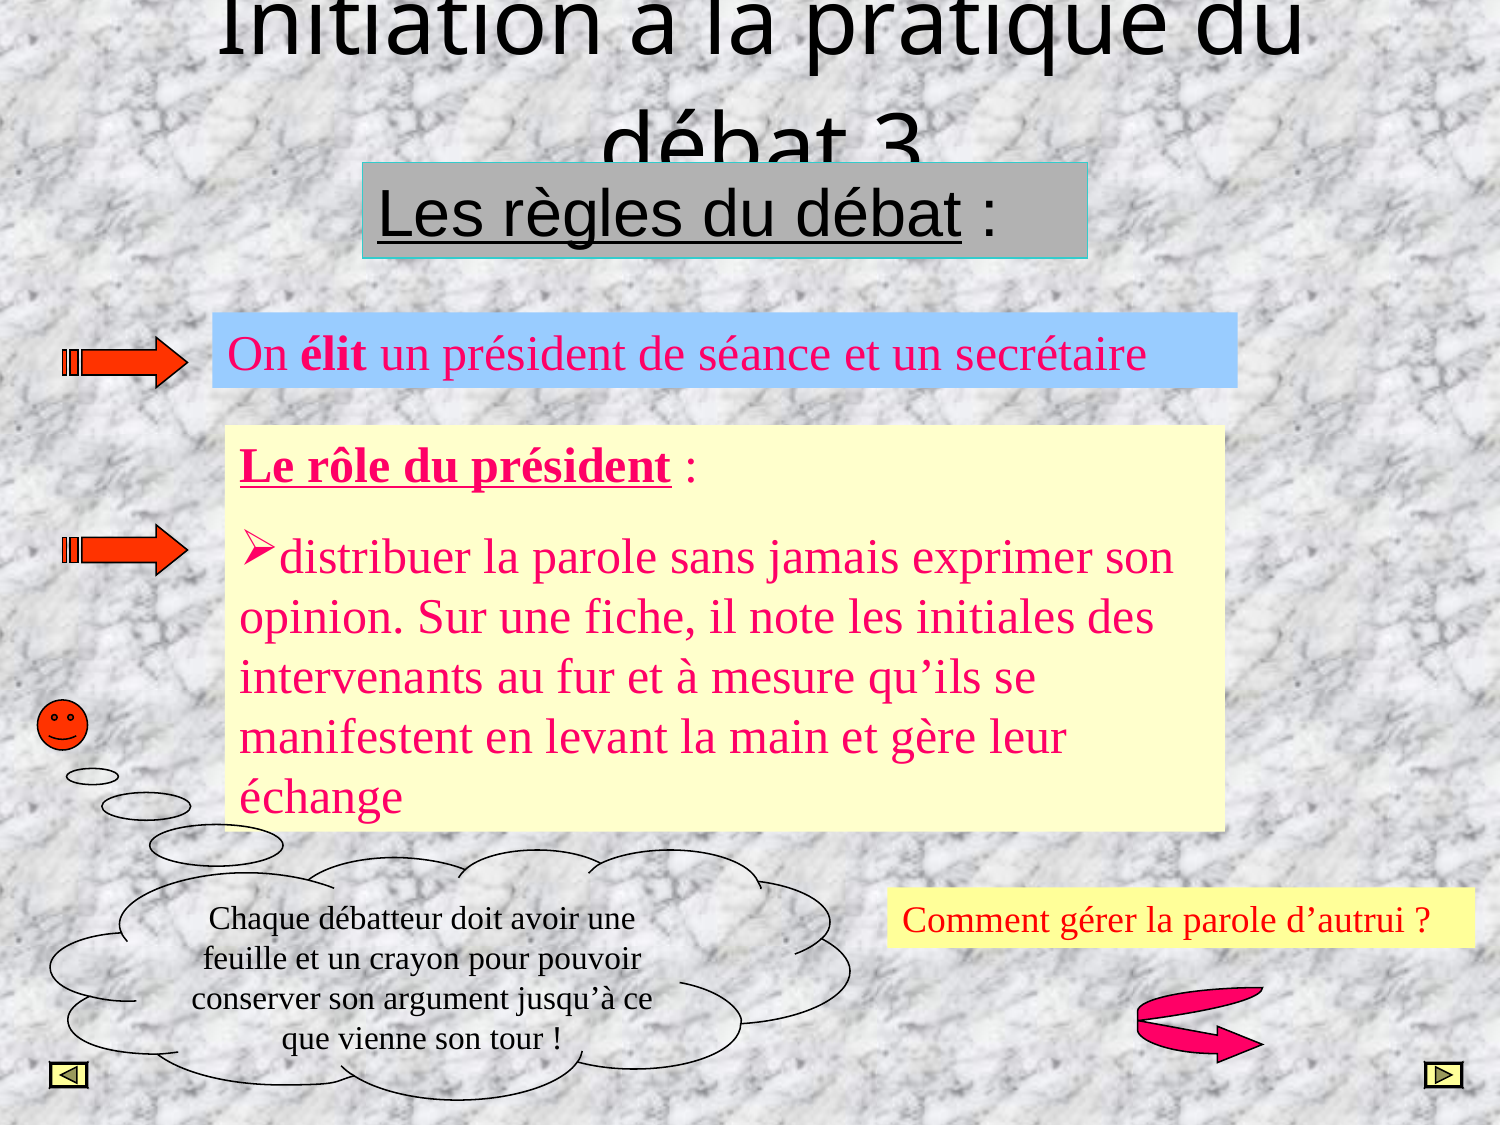

# Initiation à la pratique du débat 3
Les règles du débat :
On élit un président de séance et un secrétaire
Le rôle du président :
distribuer la parole sans jamais exprimer son opinion. Sur une fiche, il note les initiales des intervenants au fur et à mesure qu’ils se manifestent en levant la main et gère leur échange
Chaque débatteur doit avoir une feuille et un crayon pour pouvoir conserver son argument jusqu’à ce que vienne son tour !
Comment gérer la parole d’autrui ?